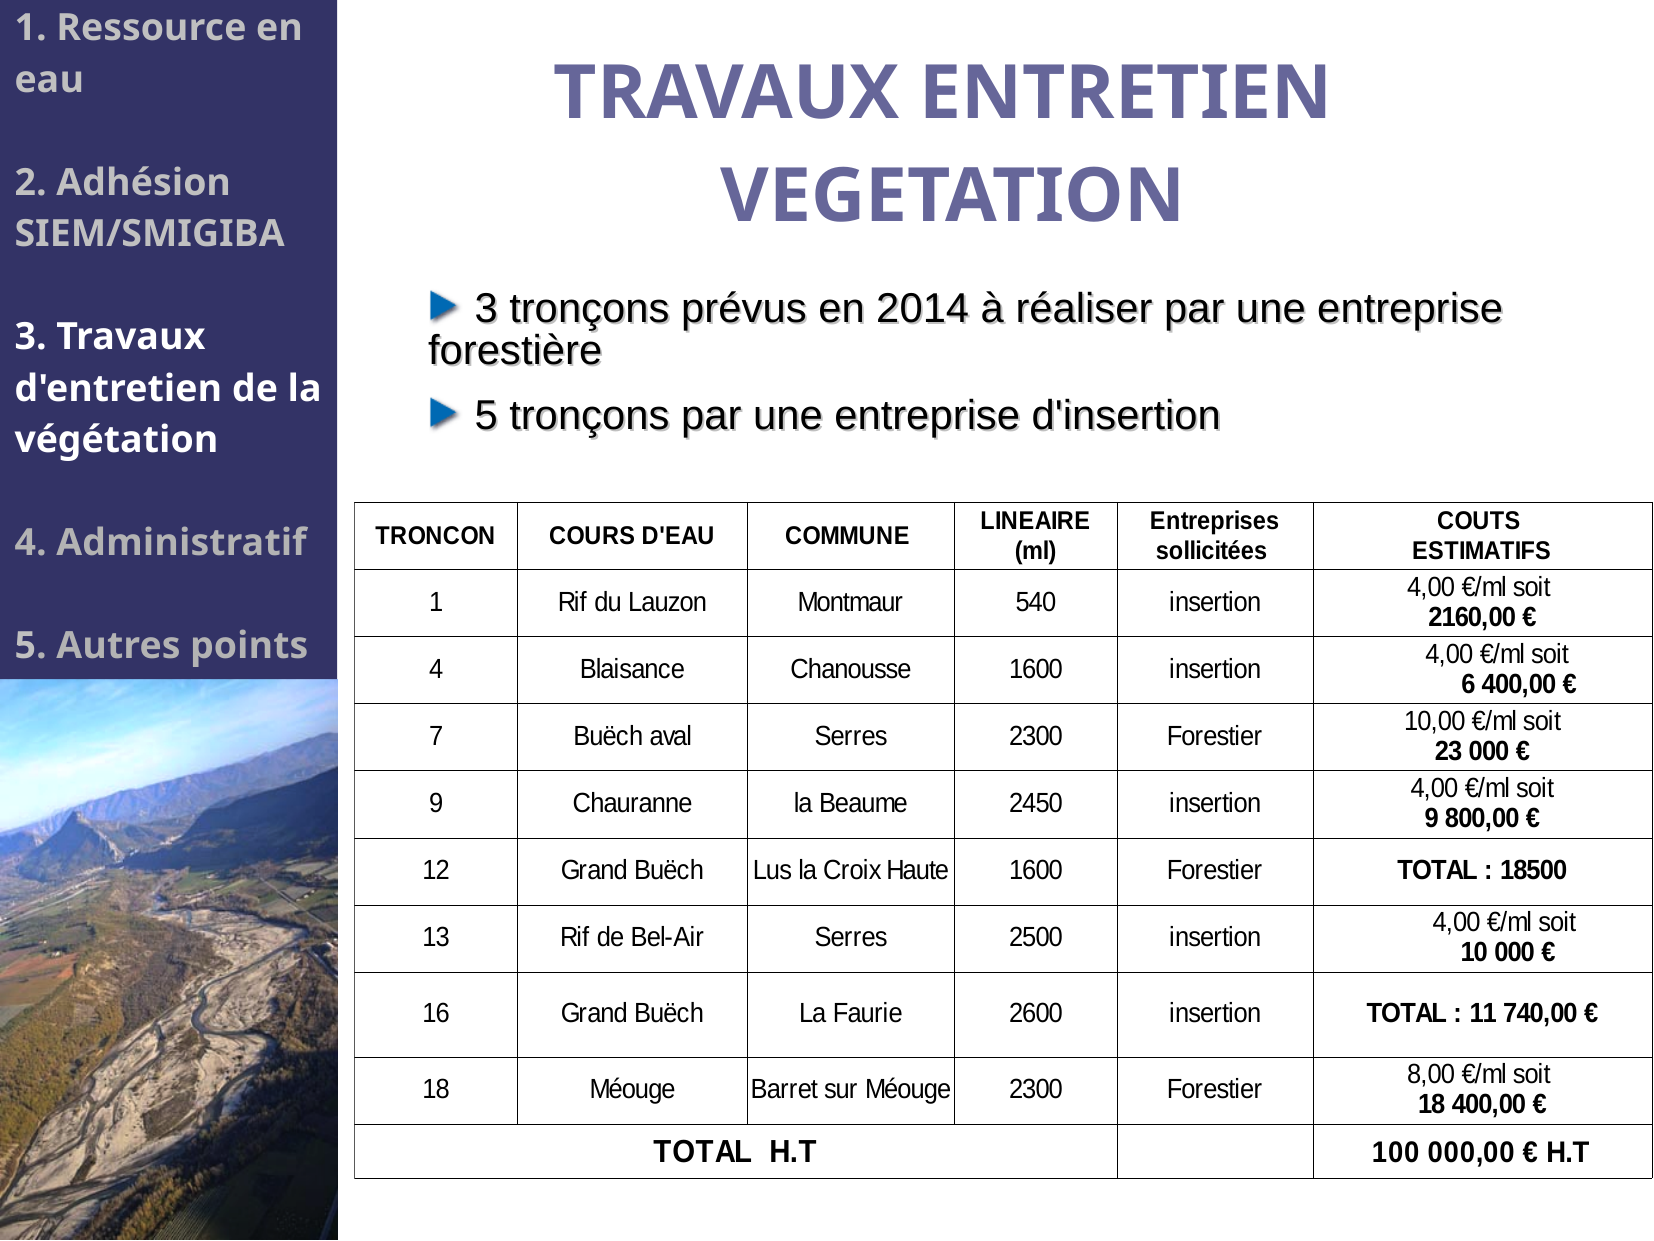

1. Ressource en eau
2. Adhésion SIEM/SMIGIBA
3. Travaux d'entretien de la végétation
4. Administratif
5. Autres points
TRAVAUX ENTRETIEN
VEGETATION
 3 tronçons prévus en 2014 à réaliser par une entreprise forestière
 5 tronçons par une entreprise d'insertion